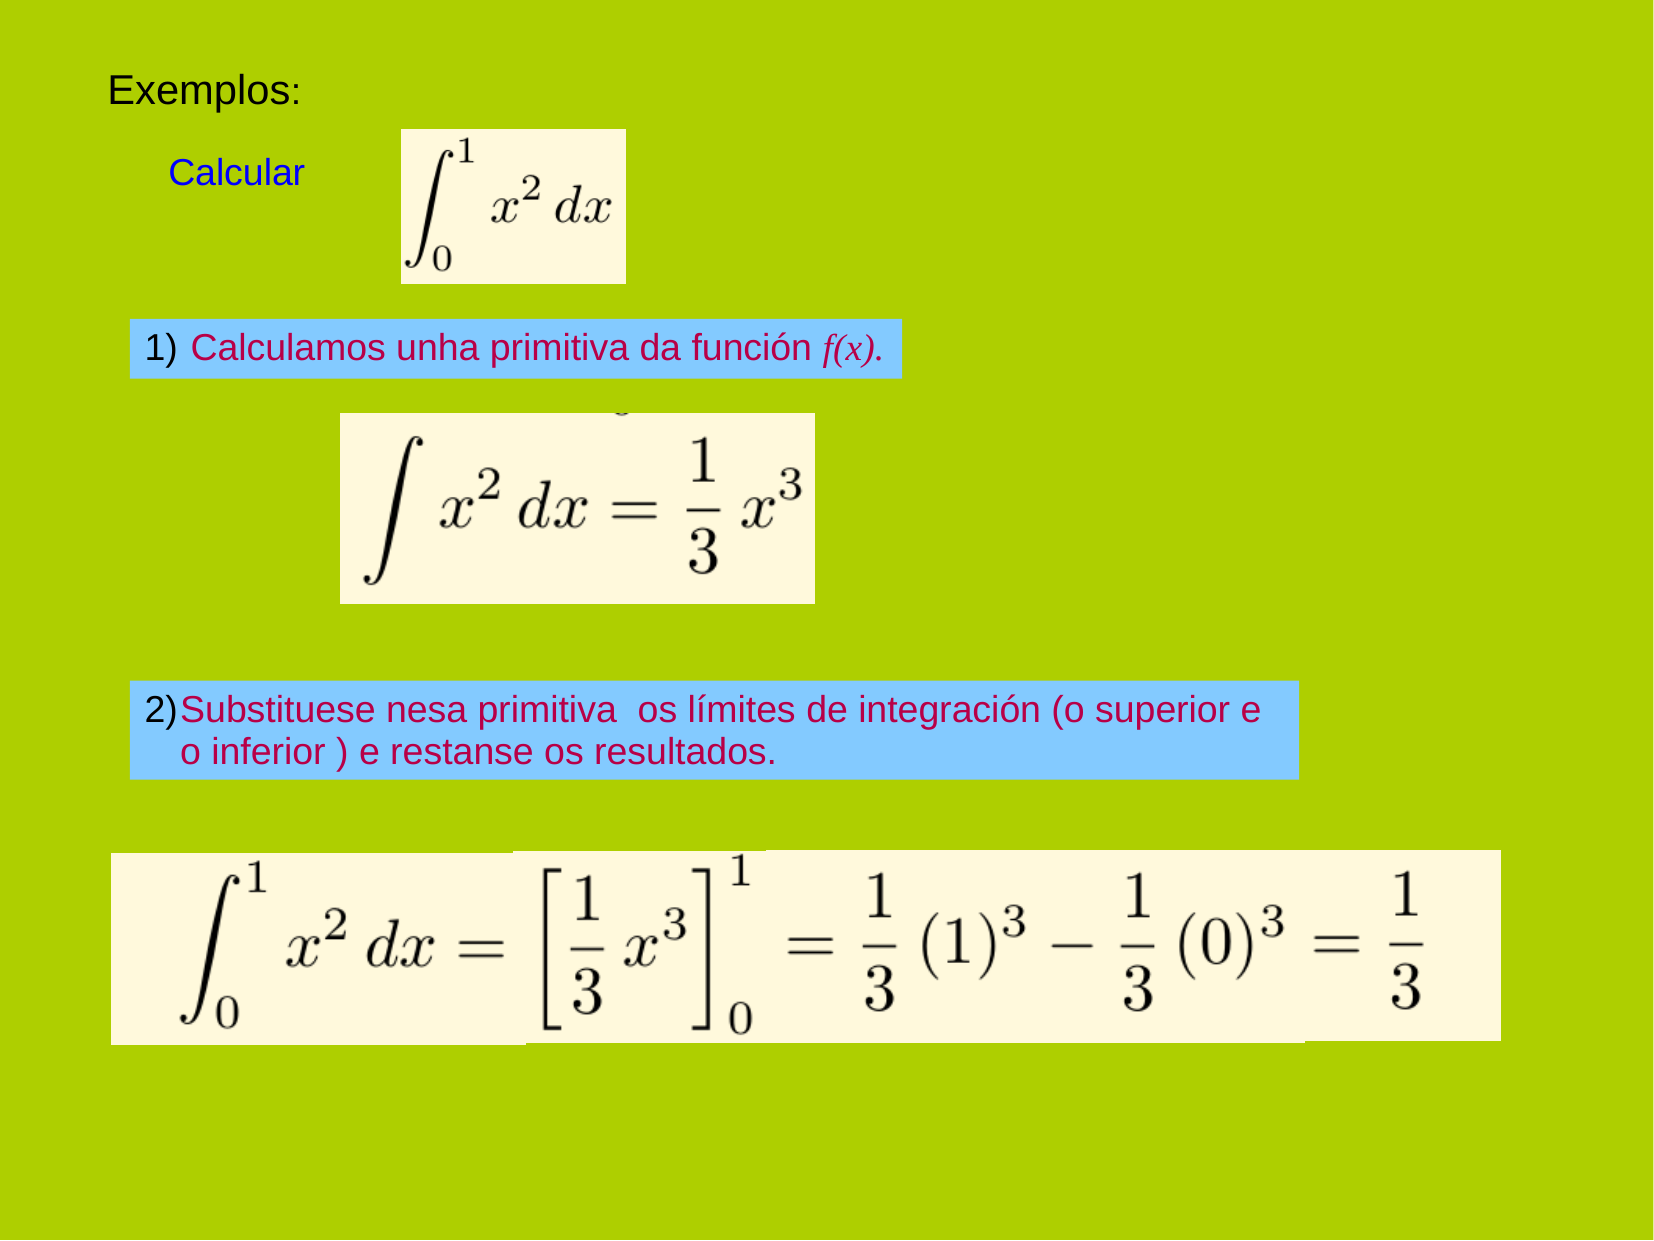

Exemplos:
Calcular
 Calculamos unha primitiva da función f(x).
Substituese nesa primitiva os límites de integración (o superior e o inferior ) e restanse os resultados.